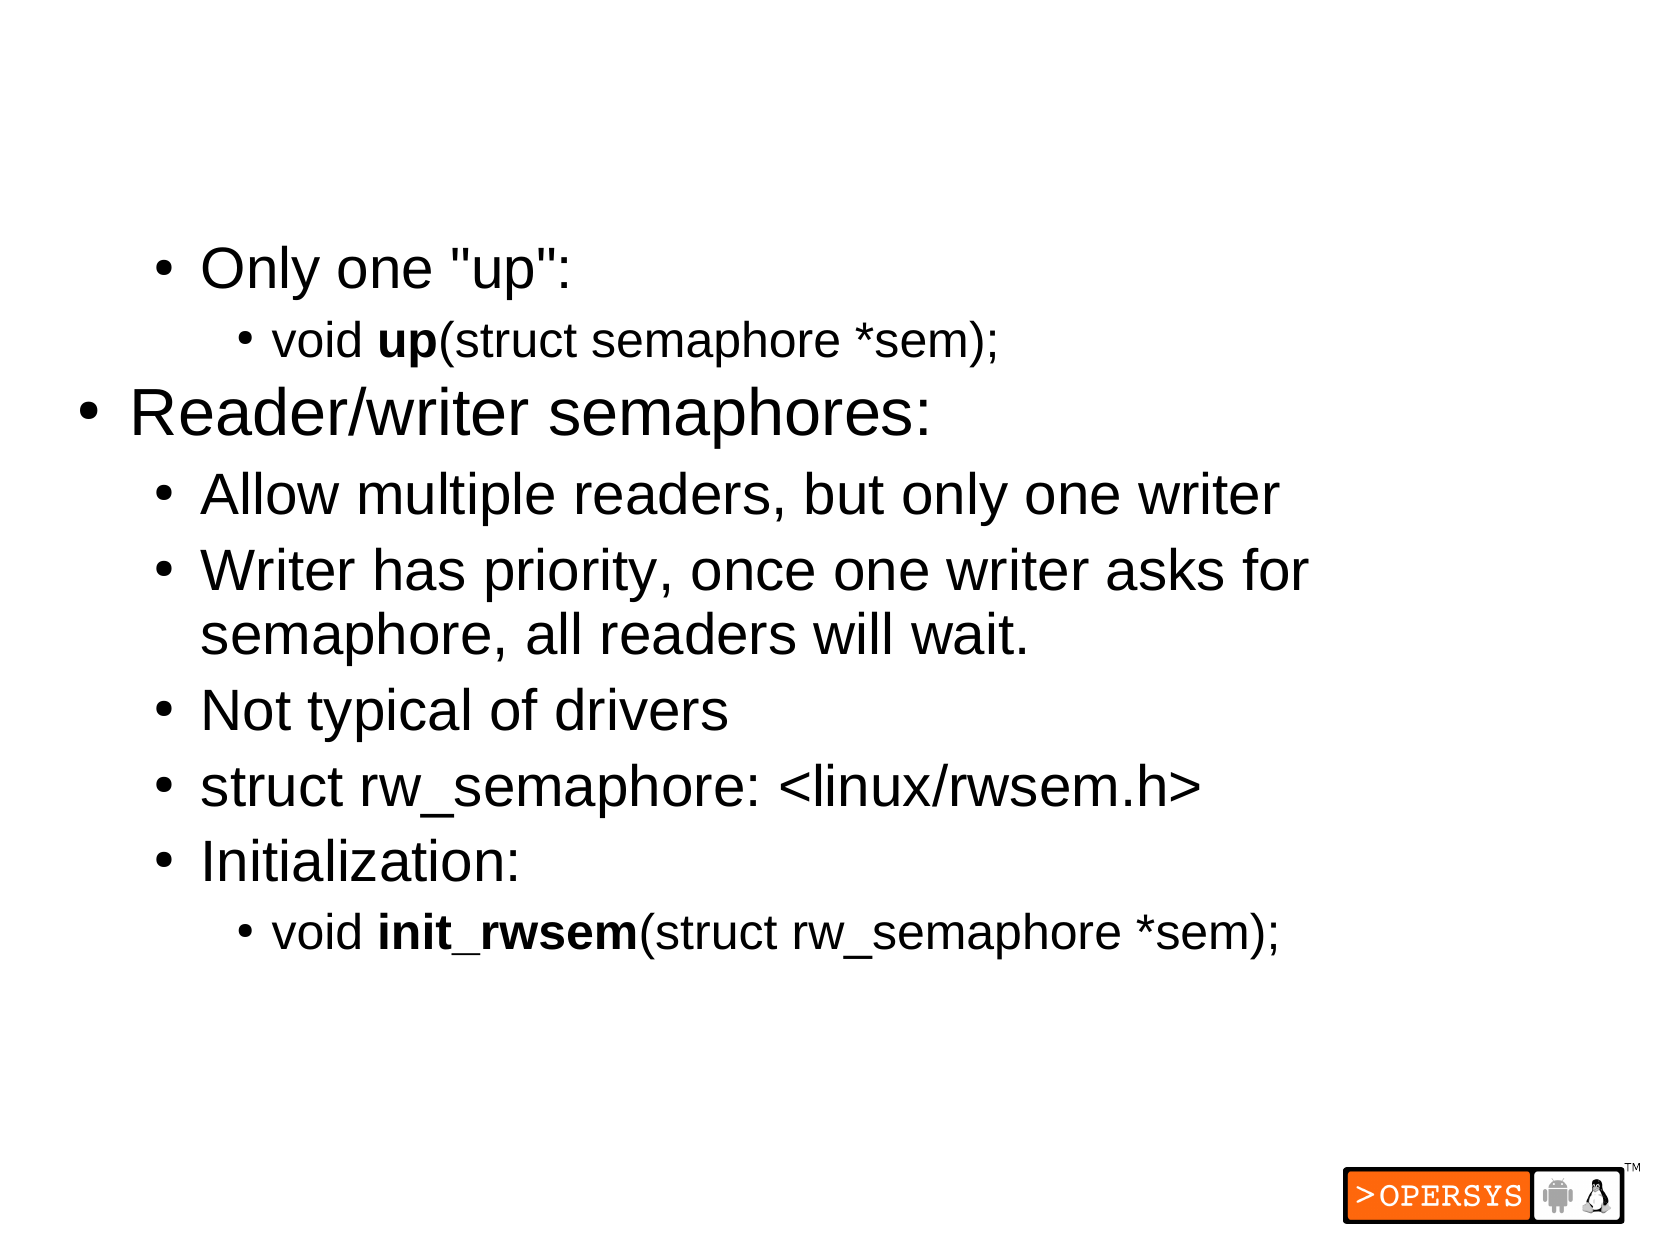

# Only one "up":
void up(struct semaphore *sem);
Reader/writer semaphores:
Allow multiple readers, but only one writer
Writer has priority, once one writer asks for semaphore, all readers will wait.
Not typical of drivers
struct rw_semaphore: <linux/rwsem.h>
Initialization:
void init_rwsem(struct rw_semaphore *sem);